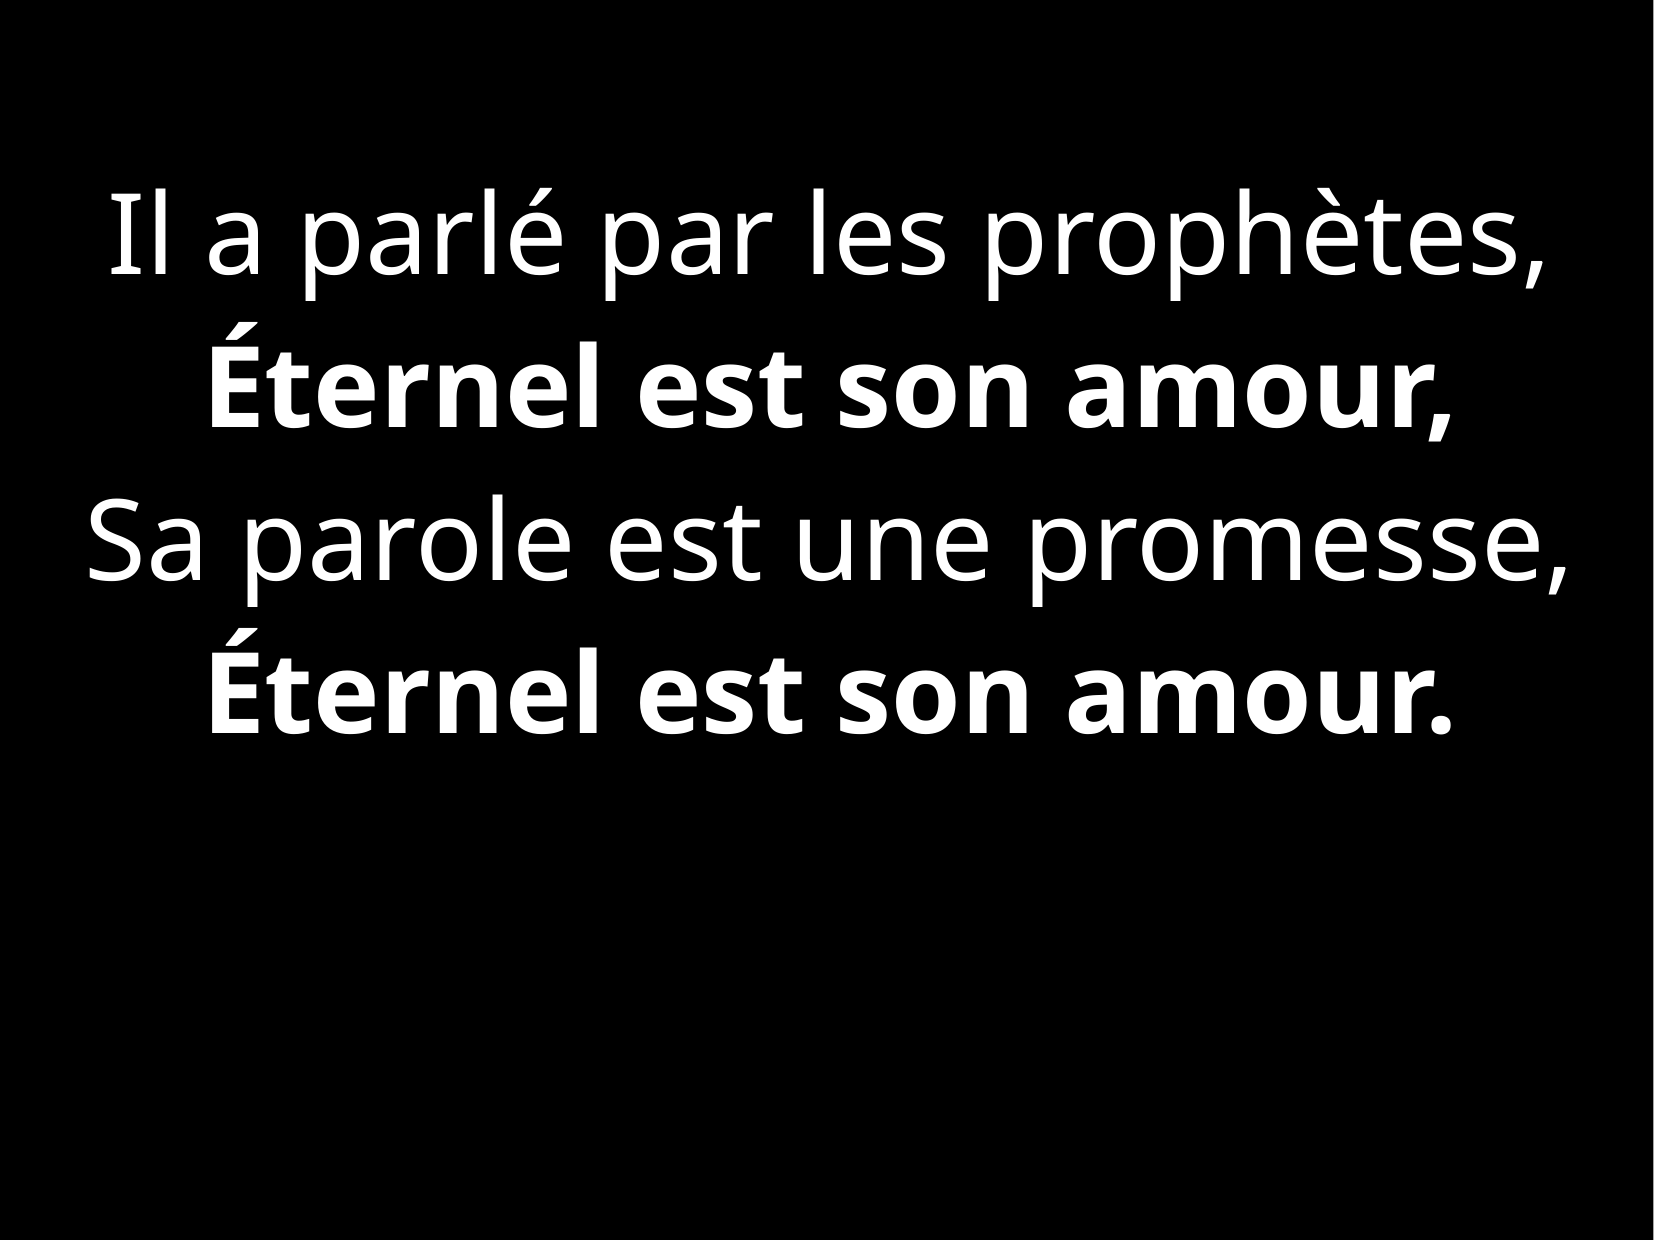

# Il a parlé par les prophètes,
Éternel est son amour,
Sa parole est une promesse,
Éternel est son amour.